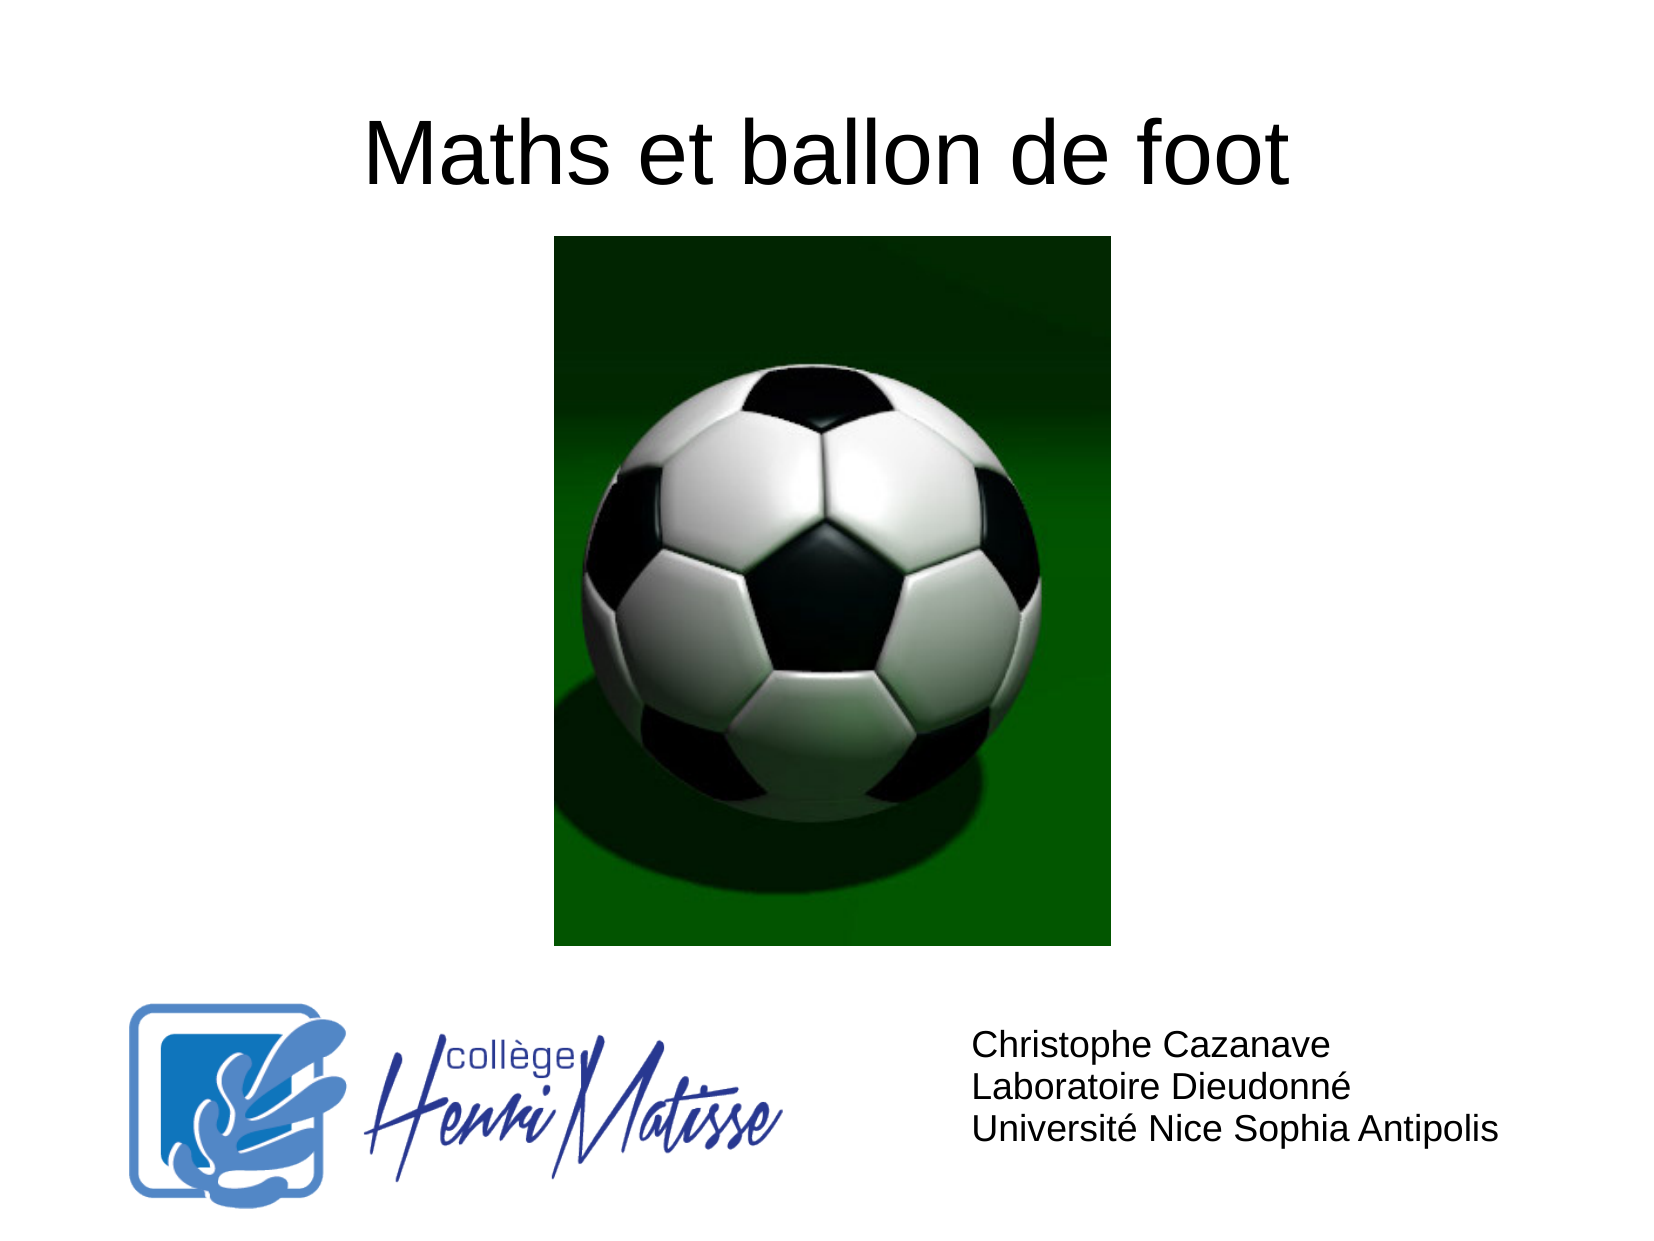

# Maths et ballon de foot
Christophe Cazanave
Laboratoire Dieudonné
Université Nice Sophia Antipolis